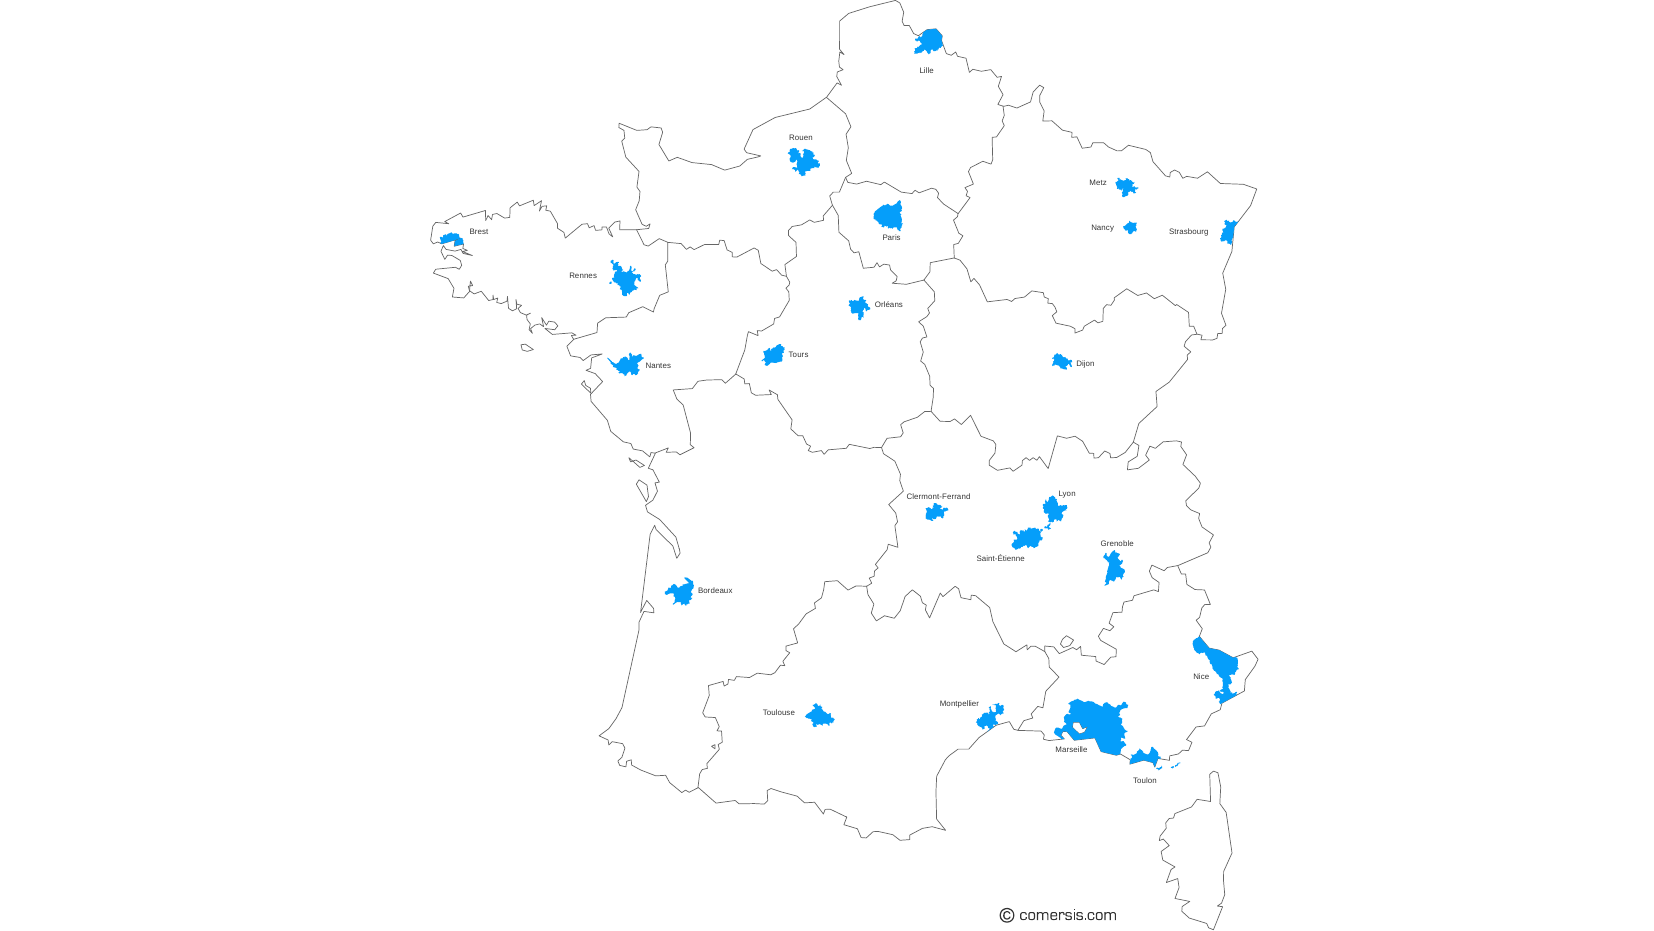

Lille
Rouen
Metz
Nancy
Brest
Strasbourg
Paris
Rennes
Orléans
Tours
Dijon
Nantes
Lyon
Clermont-Ferrand
Grenoble
Saint-Étienne
Bordeaux
Nice
Montpellier
Toulouse
Marseille
Toulon